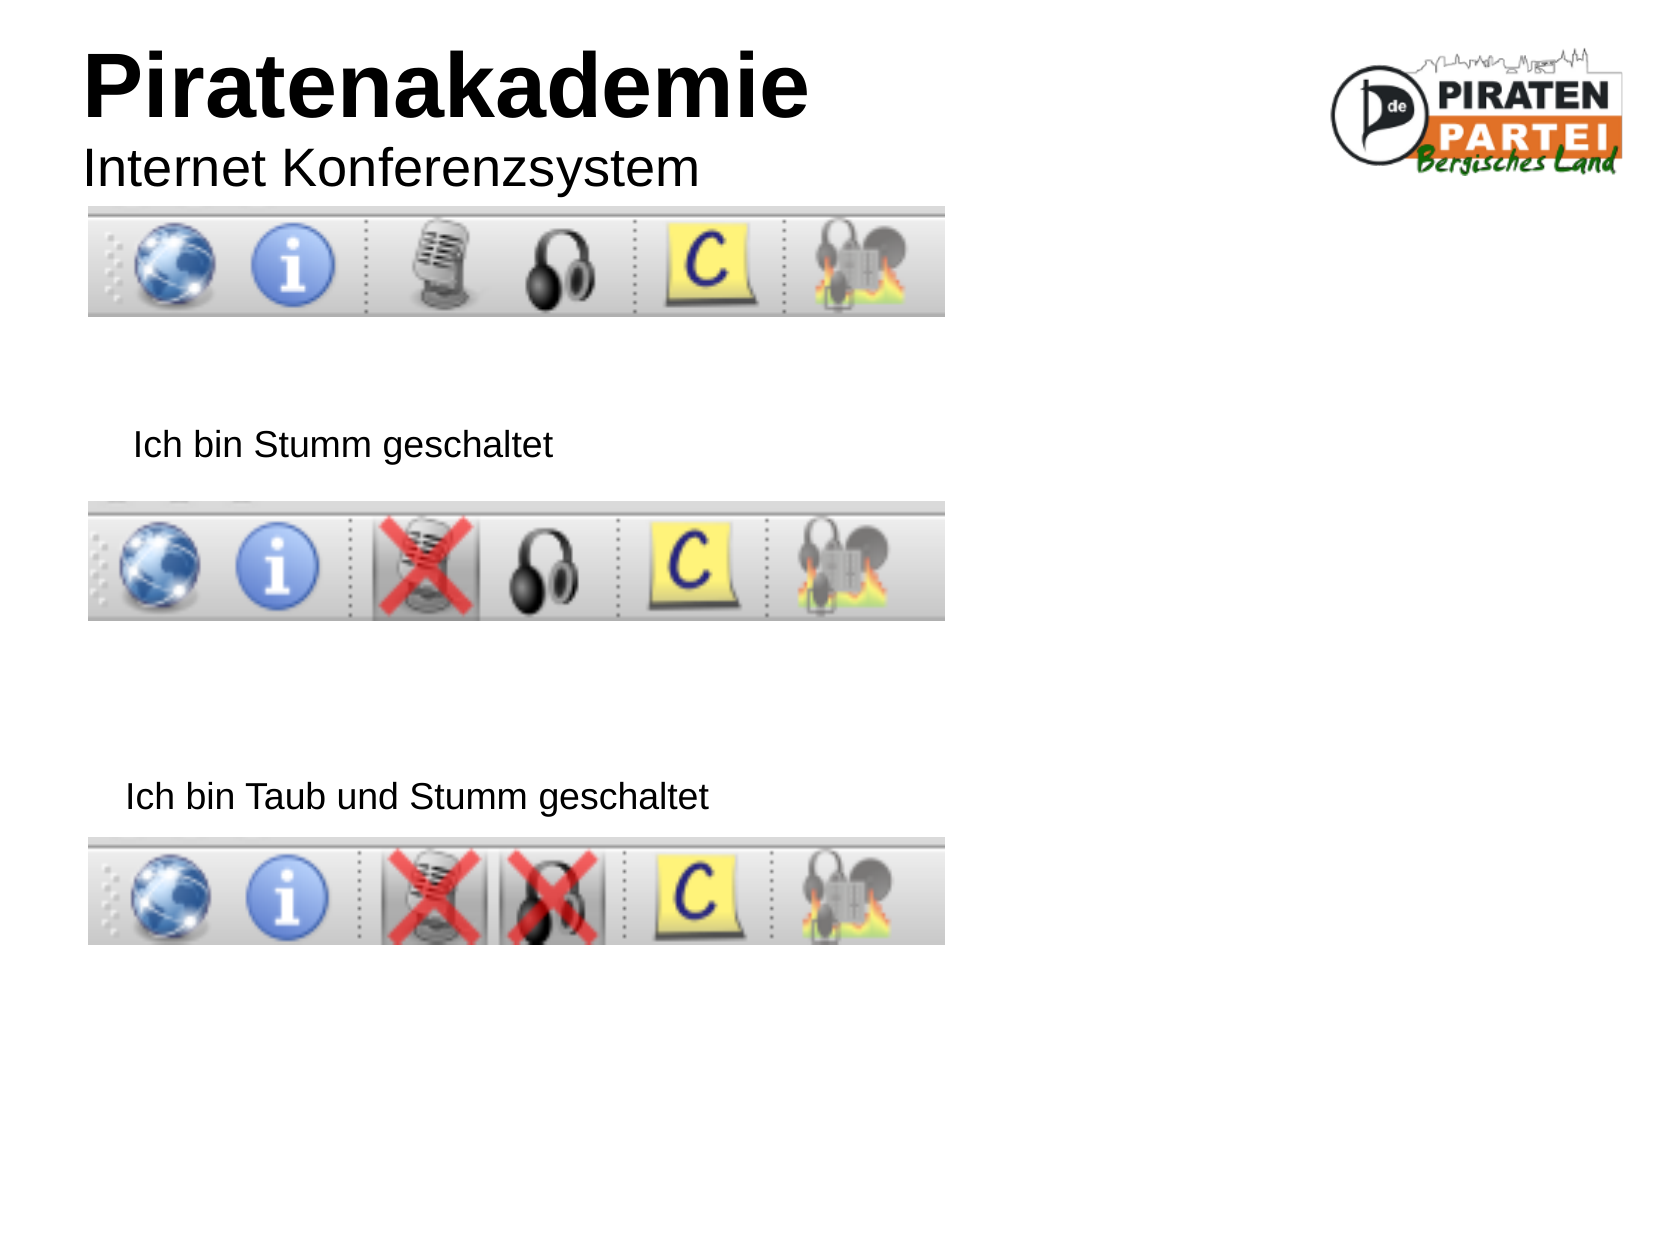

# Piratenakademie Internet Konferenzsystem
Ich bin Stumm geschaltet
Ich bin Taub und Stumm geschaltet